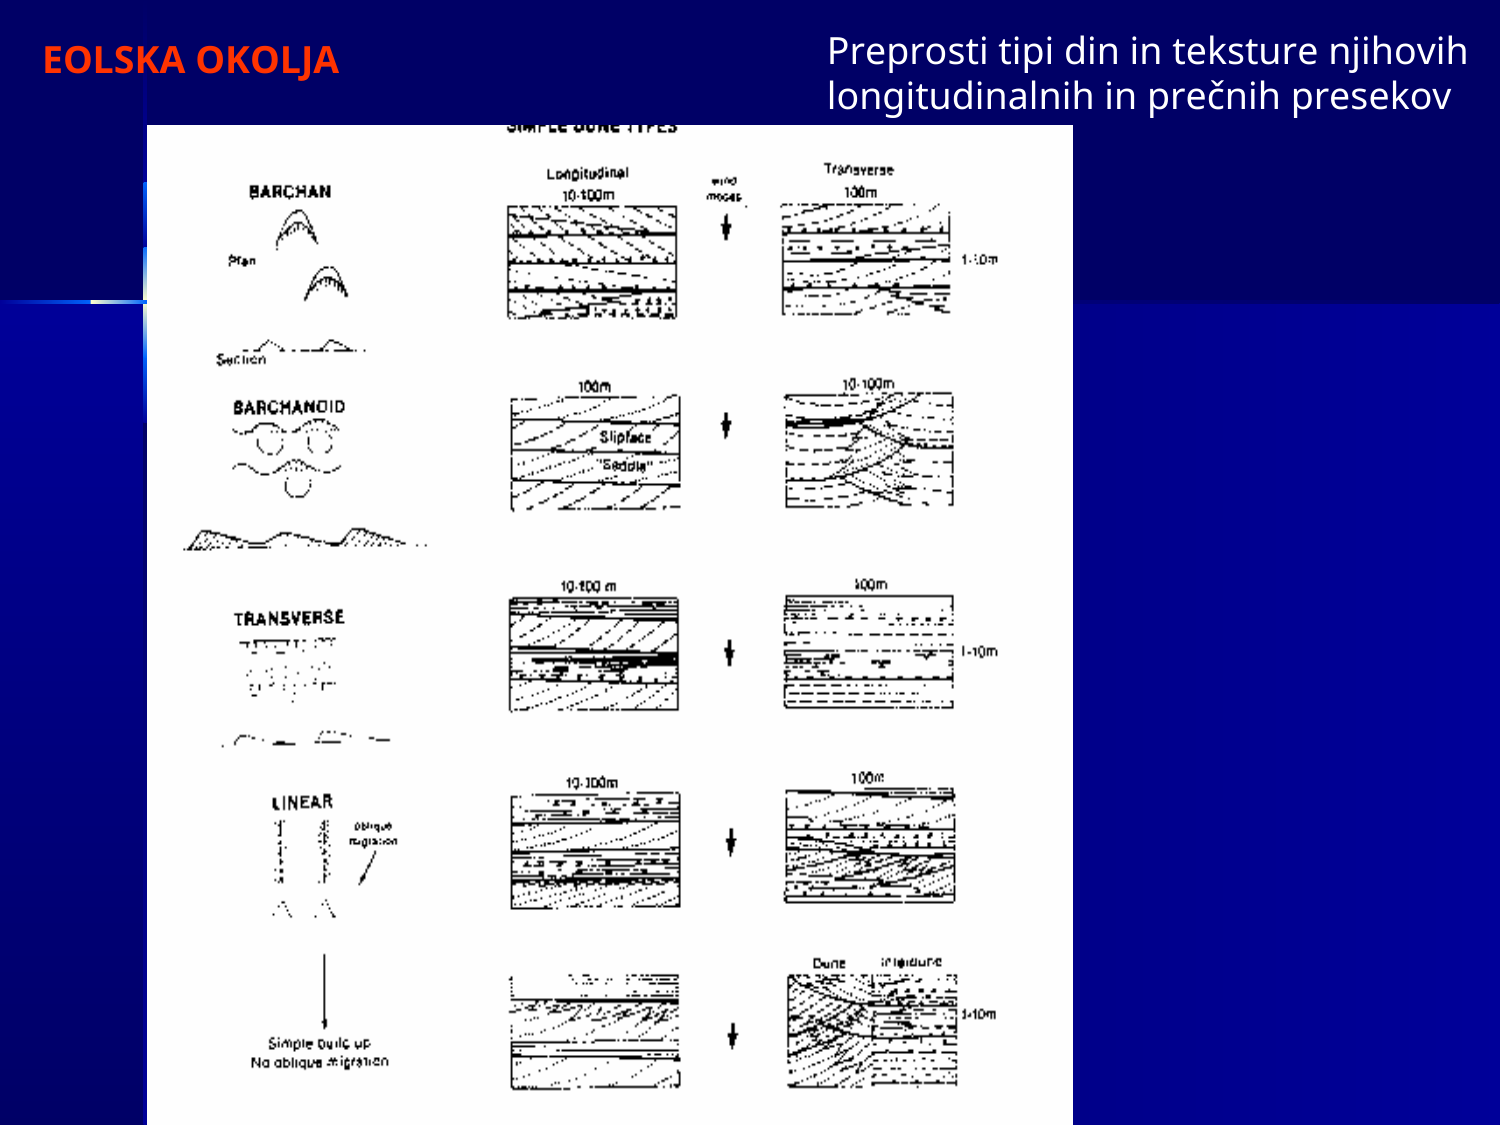

Preprosti tipi din in teksture njihovih
longitudinalnih in prečnih presekov
EOLSKA OKOLJA